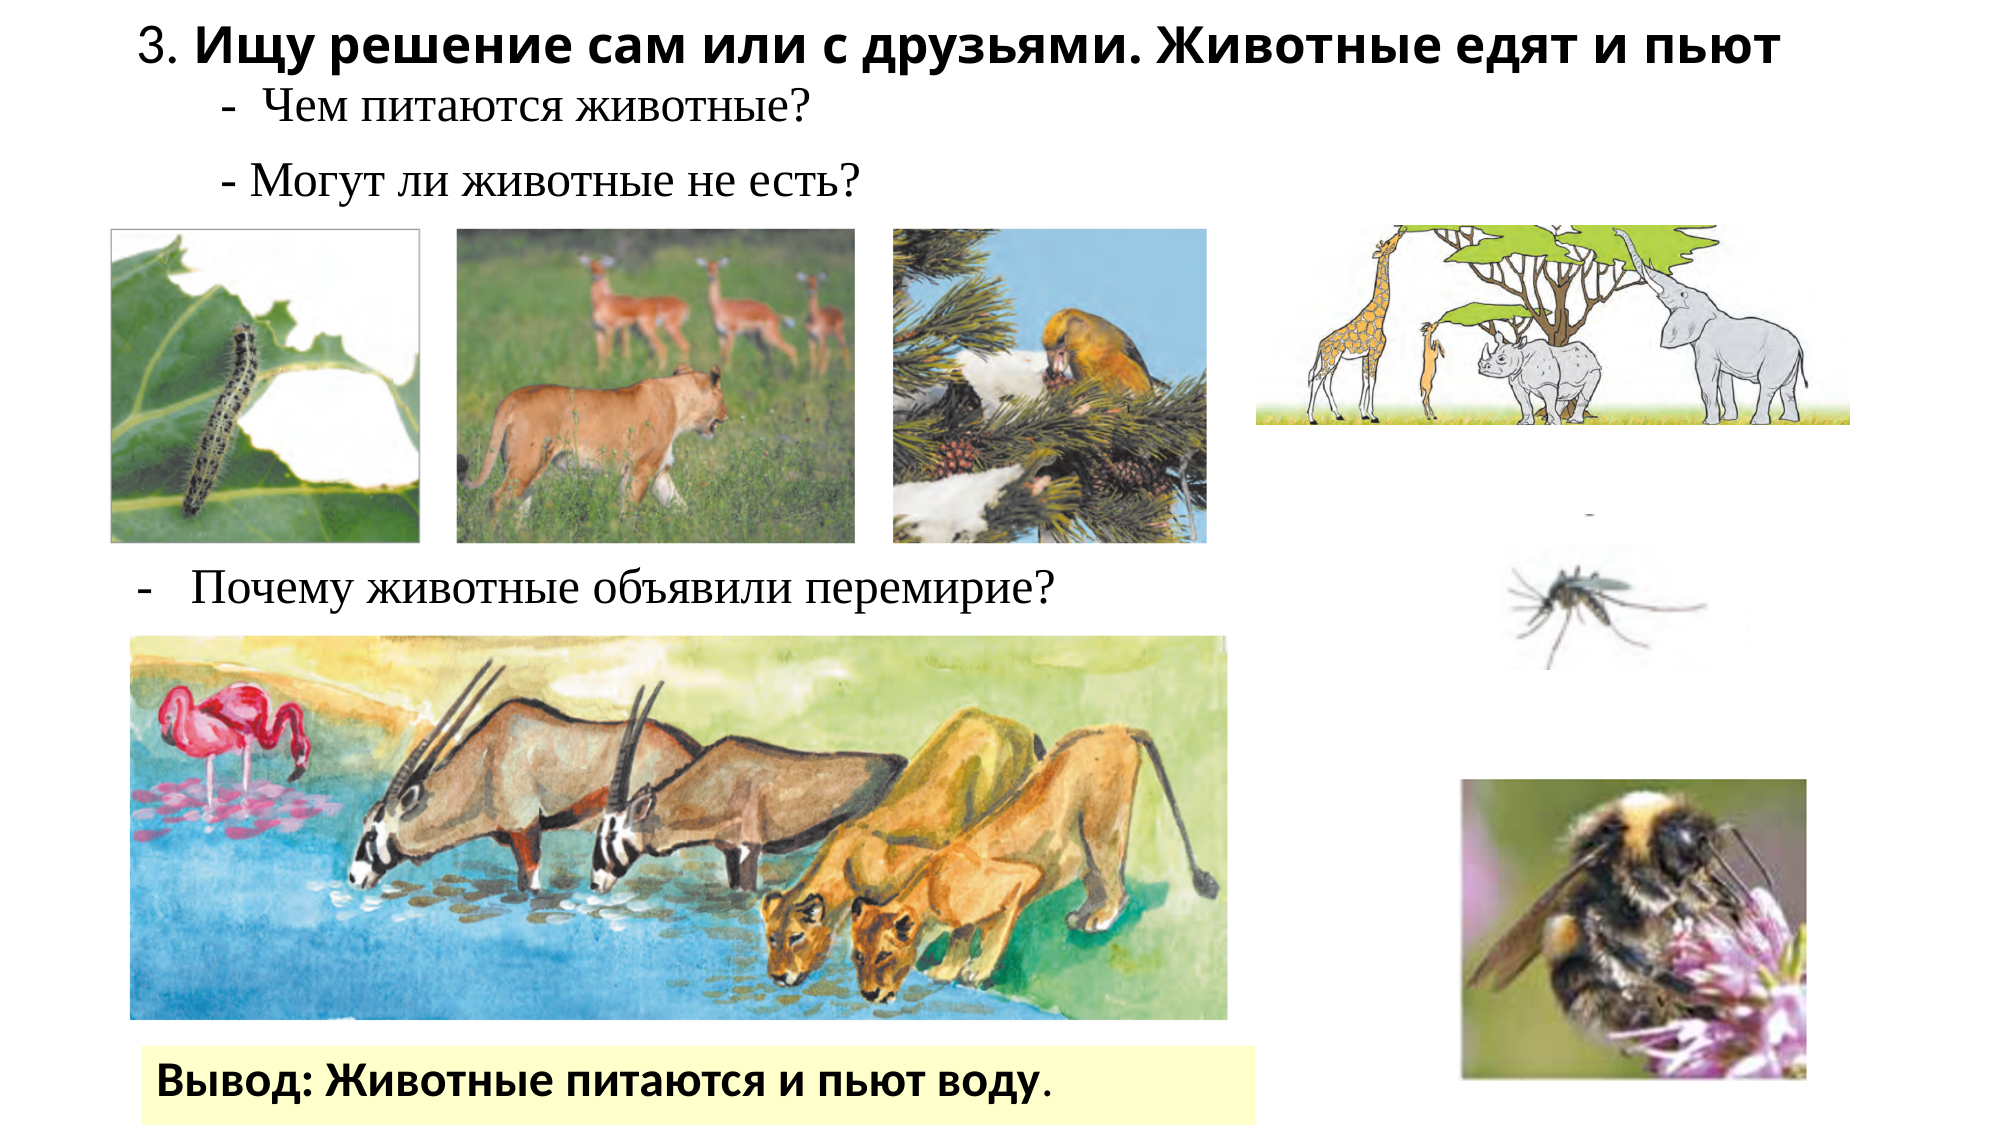

3. Ищу решение сам или с друзьями. Животные едят и пьют
- Чем питаются животные?
- Могут ли животные не есть?
# - Почему животные объявили перемирие?
Вывод: Животные питаются и пьют воду.